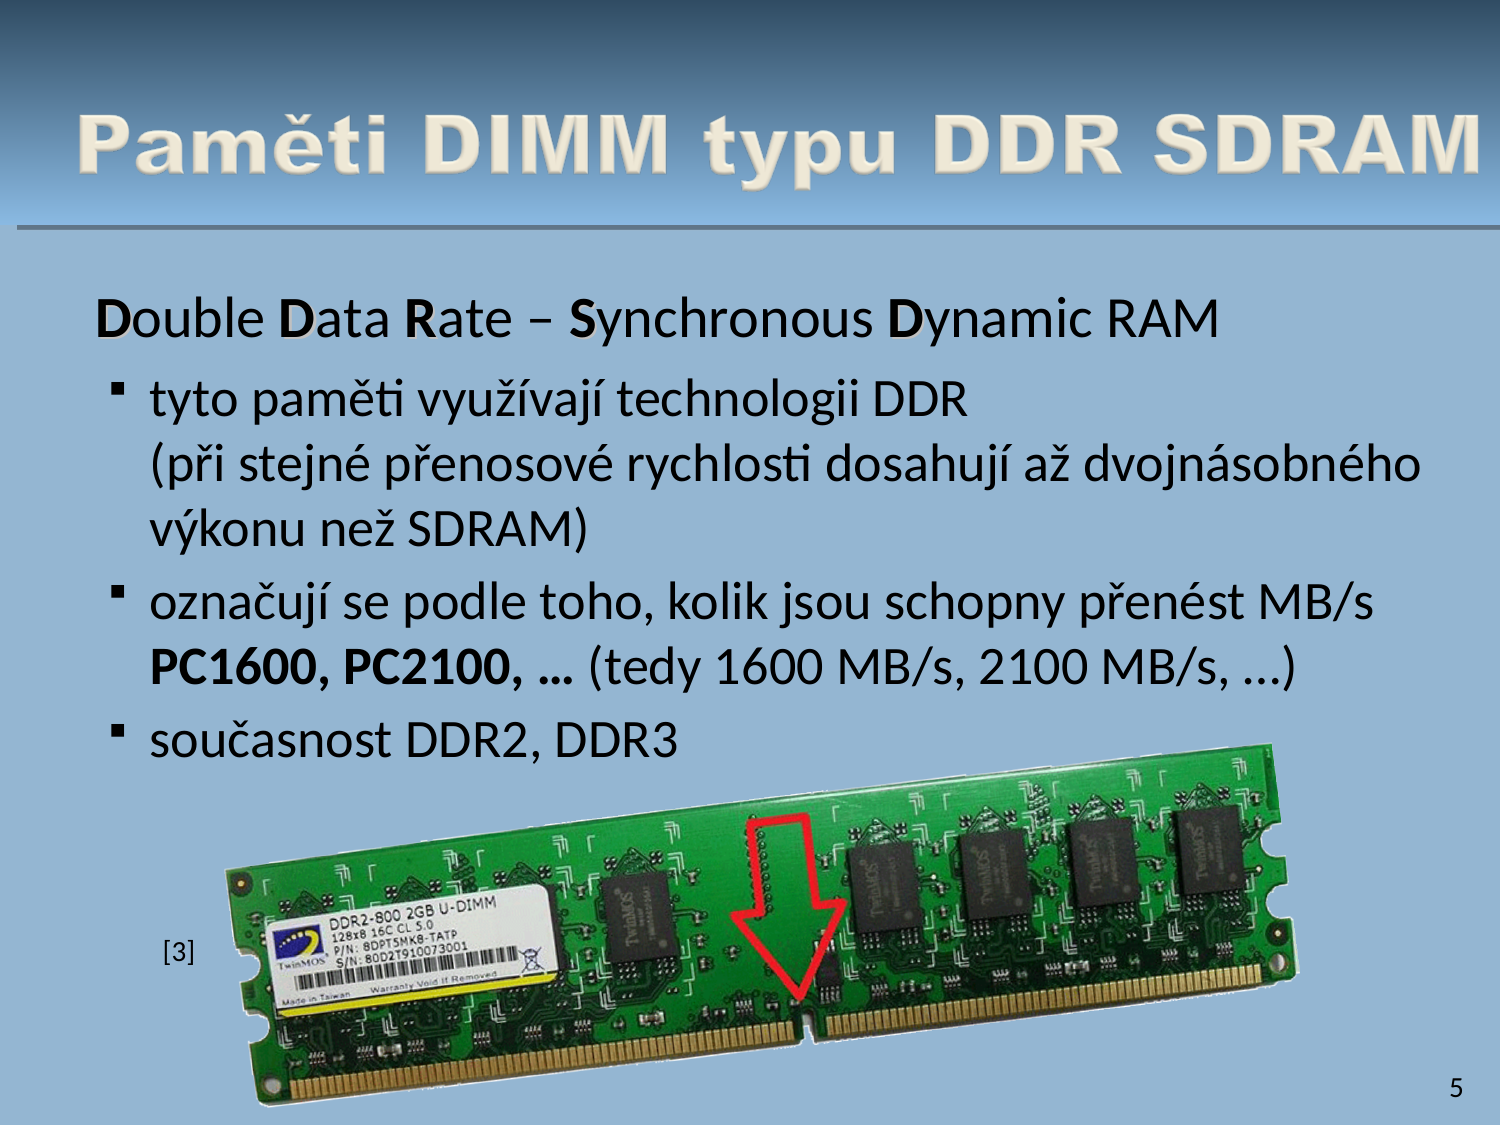

Double Data Rate – Synchronous Dynamic RAM
# tyto paměti využívají technologii DDR (při stejné přenosové rychlosti dosahují až dvojnásobného výkonu než SDRAM)
označují se podle toho, kolik jsou schopny přenést MB/s
PC1600, PC2100, … (tedy 1600 MB/s, 2100 MB/s, …)
současnost DDR2, DDR3
[3]